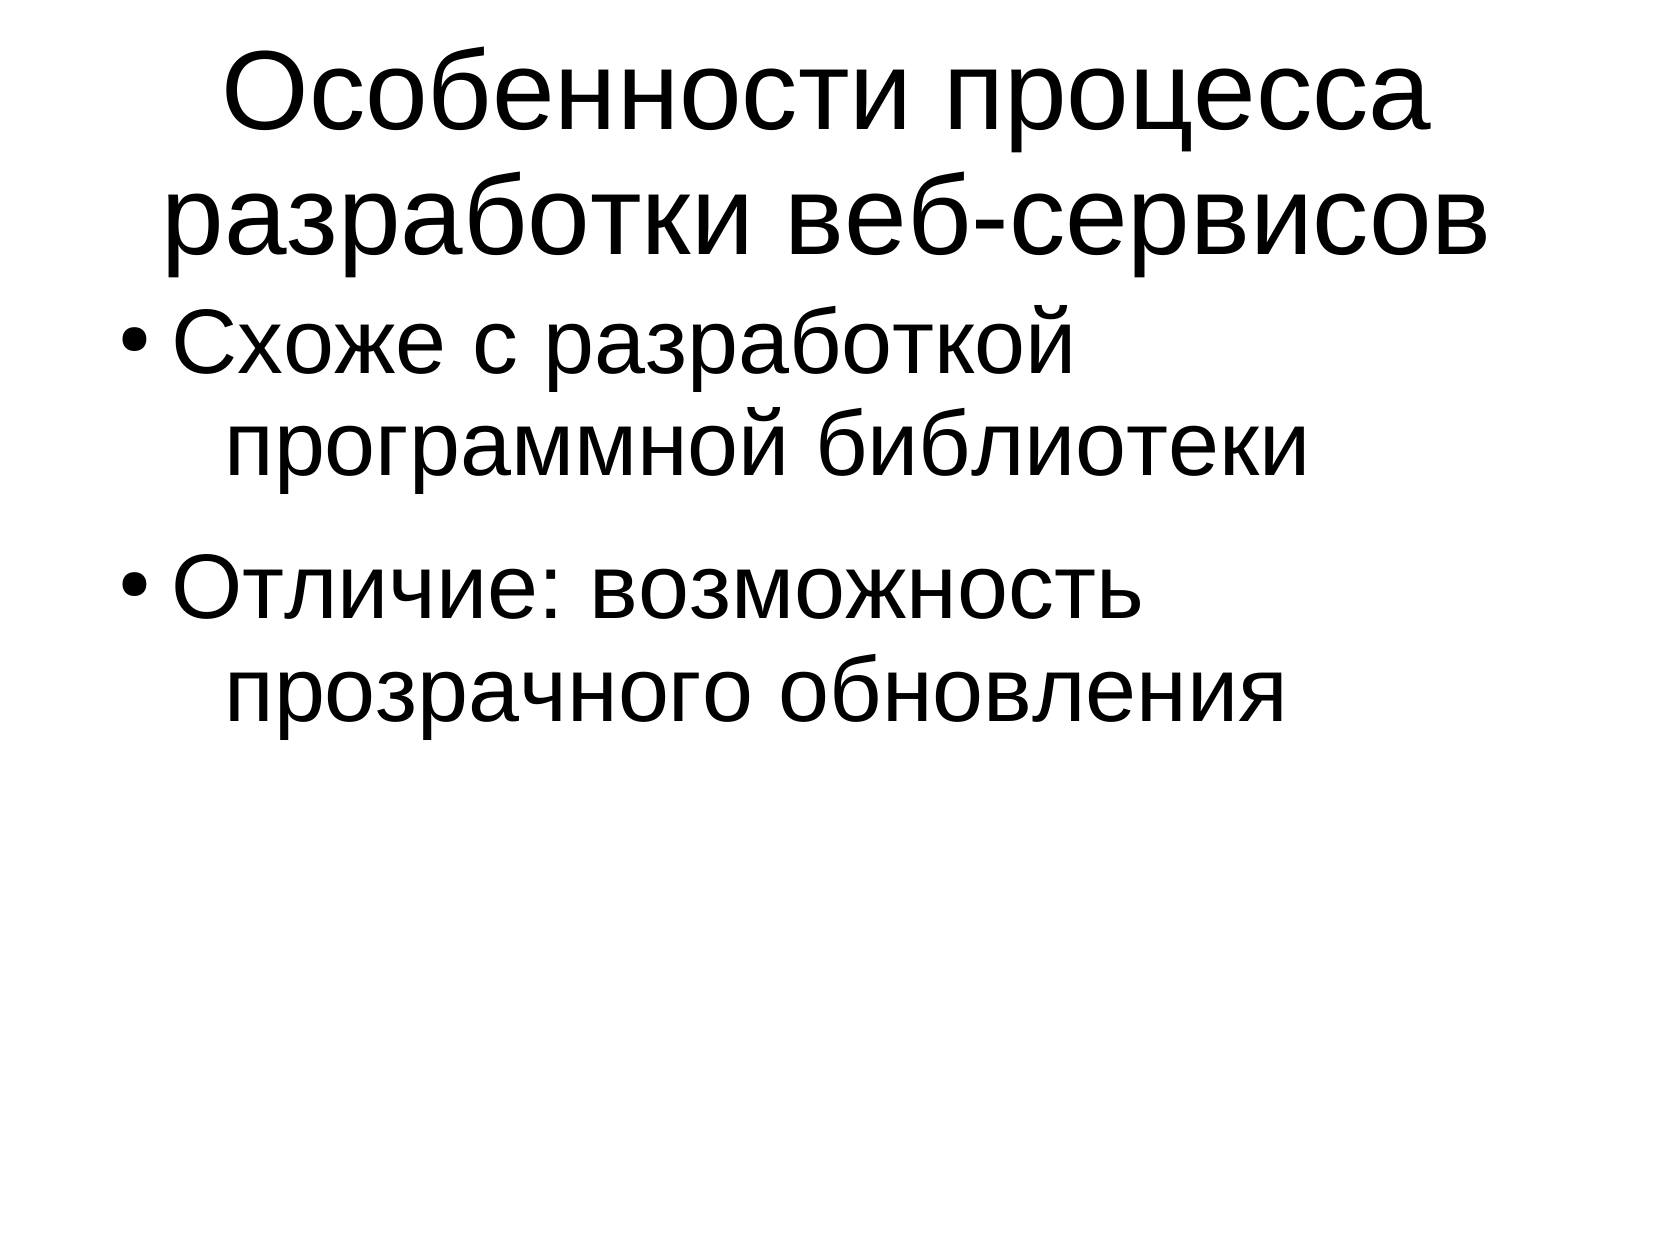

# Особенности процесса разработки веб-сервисов
Схоже с разработкой программной библиотеки
Отличие: возможность прозрачного обновления